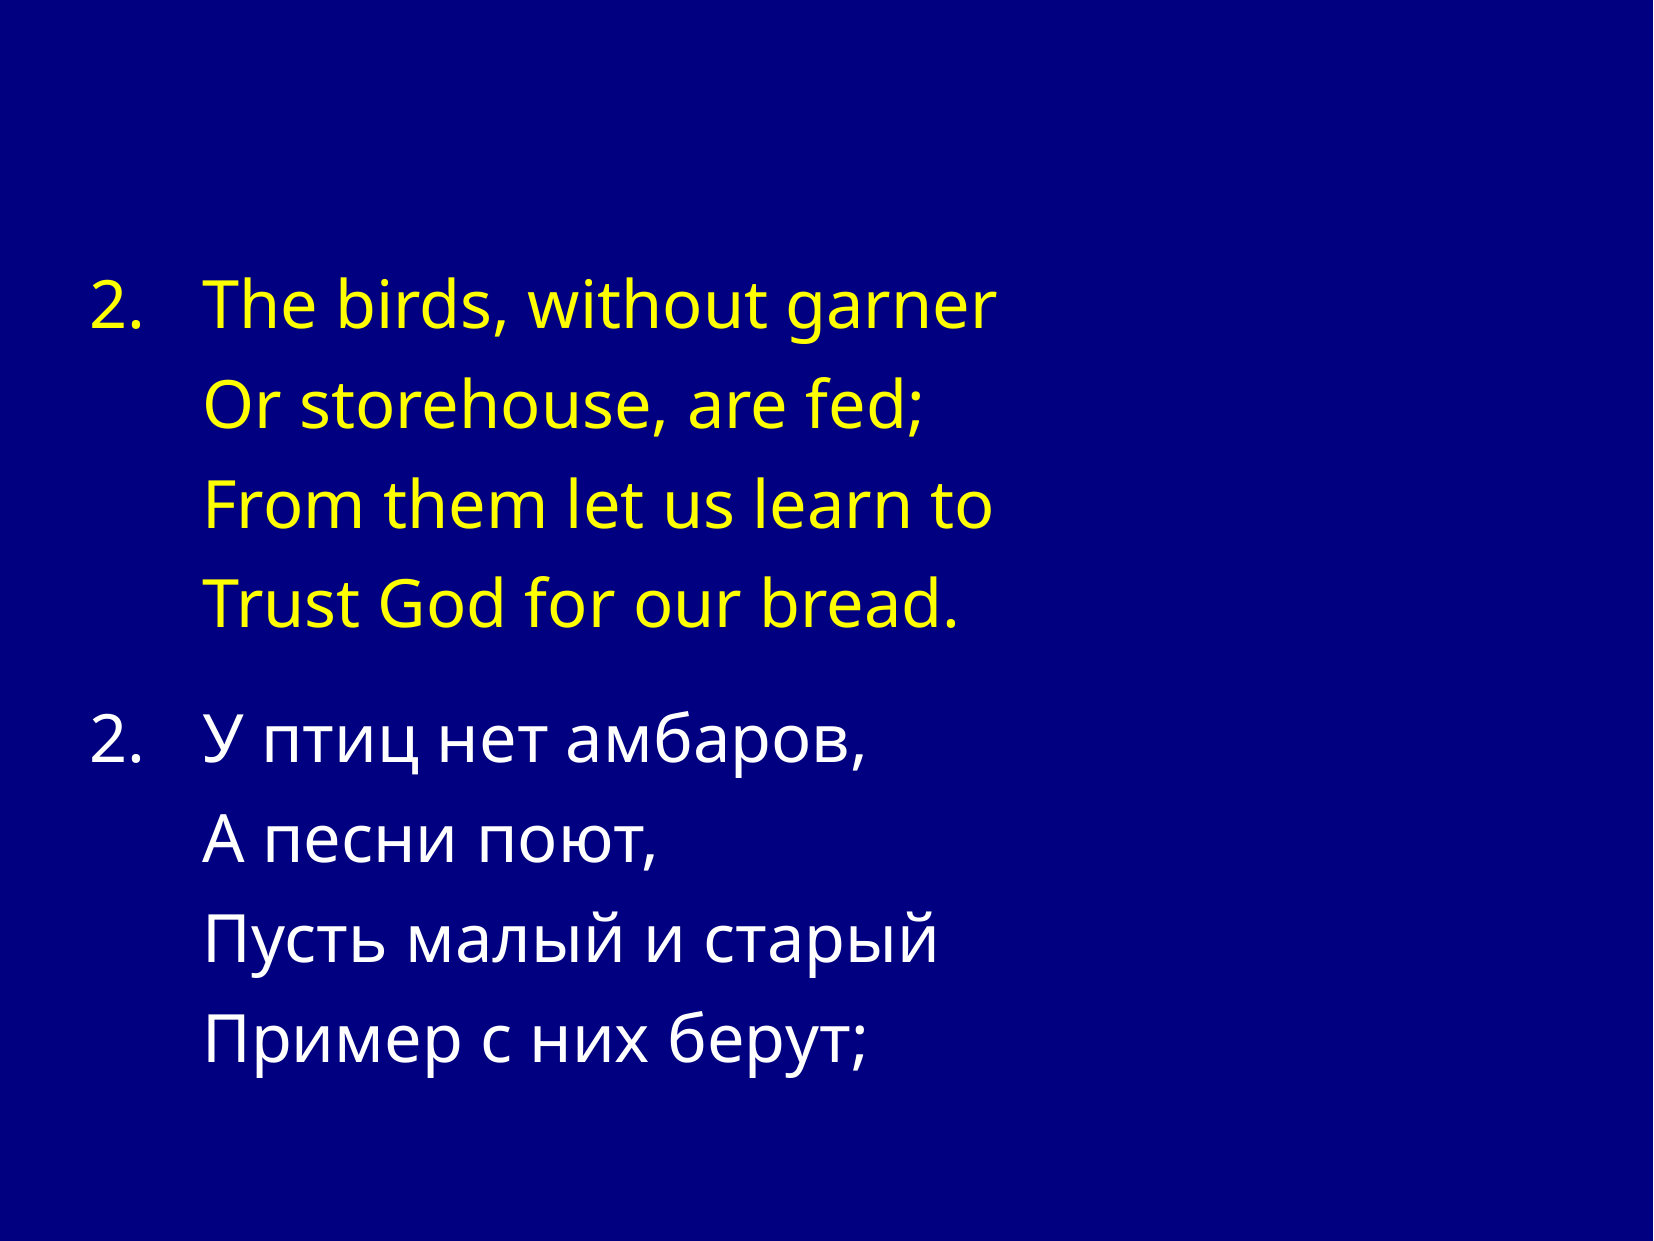

2.	The birds, without garner
	Or storehouse, are fed;
	From them let us learn to
	Trust God for our bread.
2.	У птиц нет амбаров,
	А песни поют,
	Пусть малый и старый
	Пример с них берут;